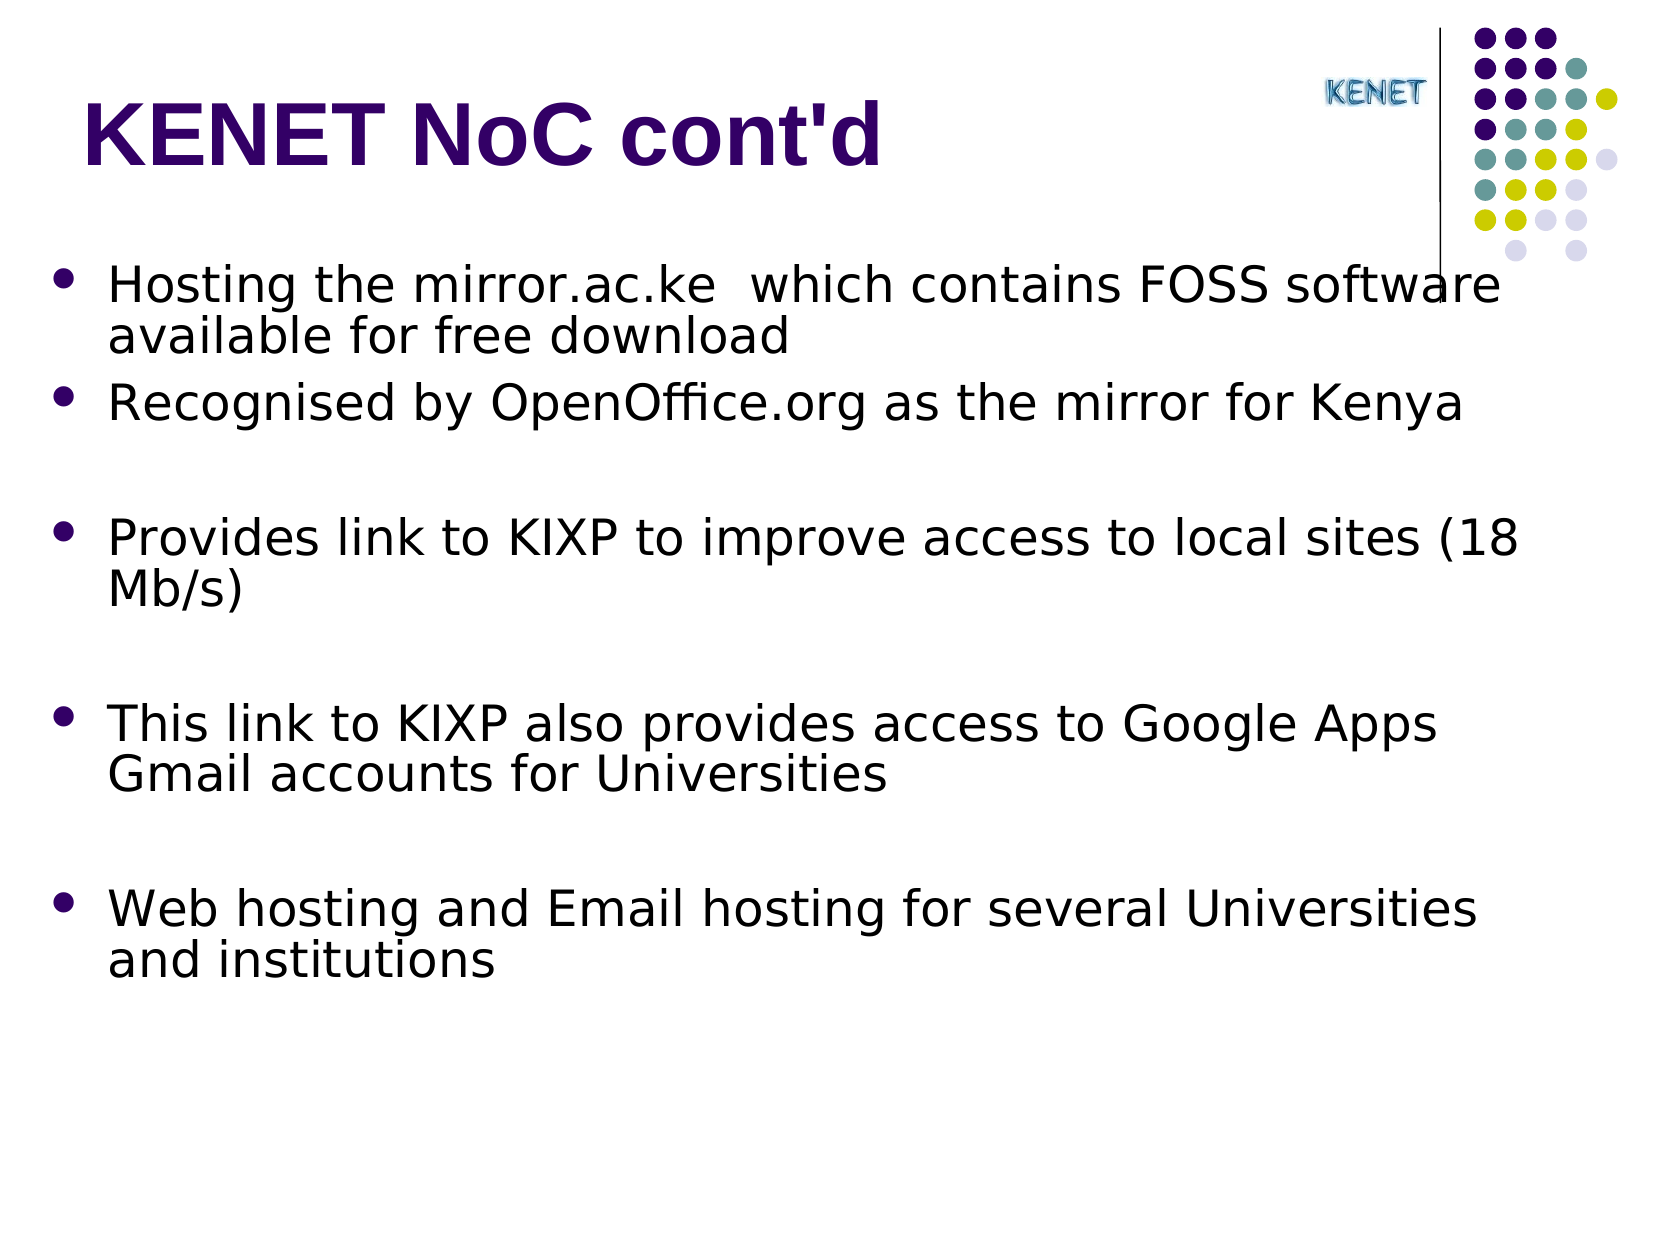

KENET NoC cont'd
Hosting the mirror.ac.ke which contains FOSS software available for free download
Recognised by OpenOffice.org as the mirror for Kenya
Provides link to KIXP to improve access to local sites (18 Mb/s)
This link to KIXP also provides access to Google Apps Gmail accounts for Universities
Web hosting and Email hosting for several Universities and institutions